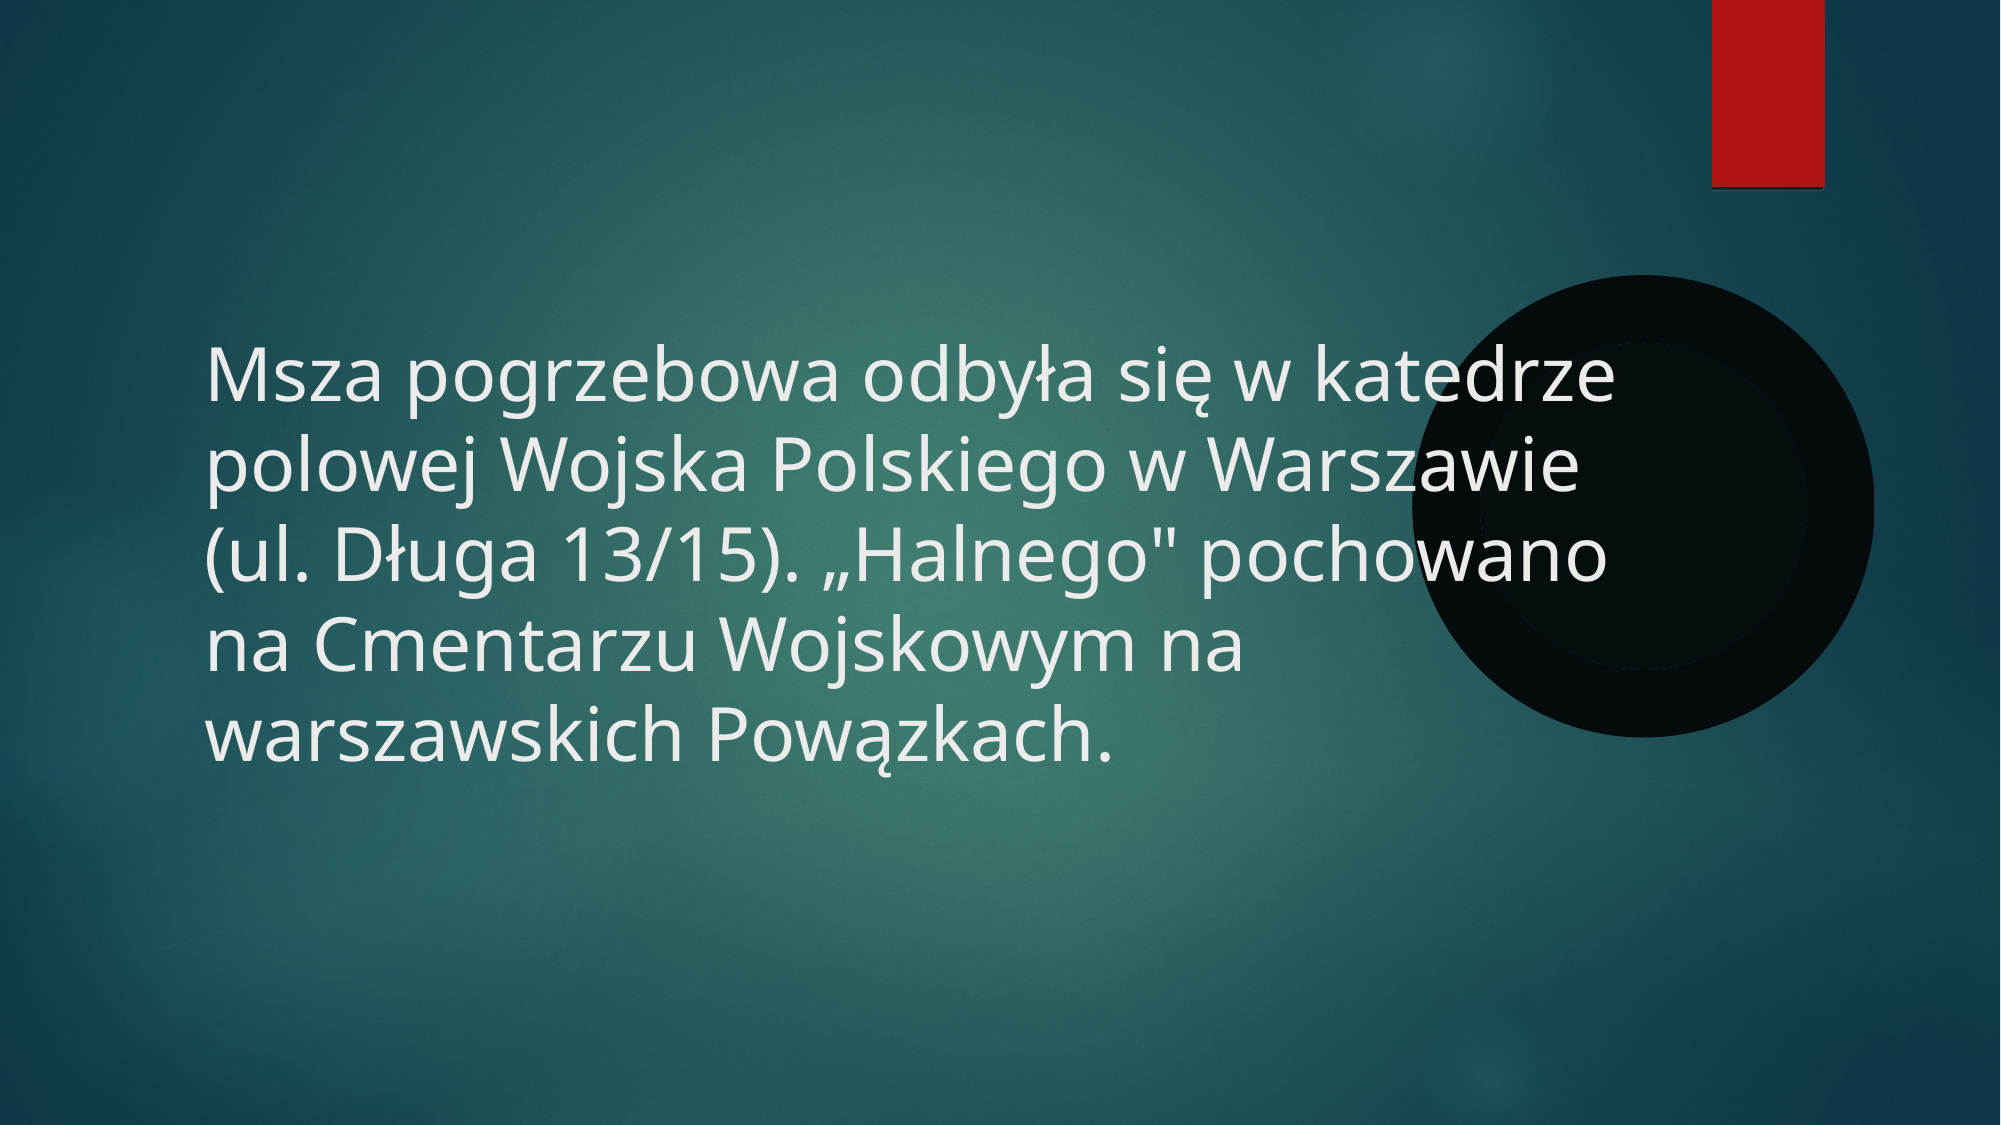

# Msza pogrzebowa odbyła się w katedrze polowej Wojska Polskiego w Warszawie (ul. Długa 13/15). „Halnego" pochowano na Cmentarzu Wojskowym na warszawskich Powązkach.